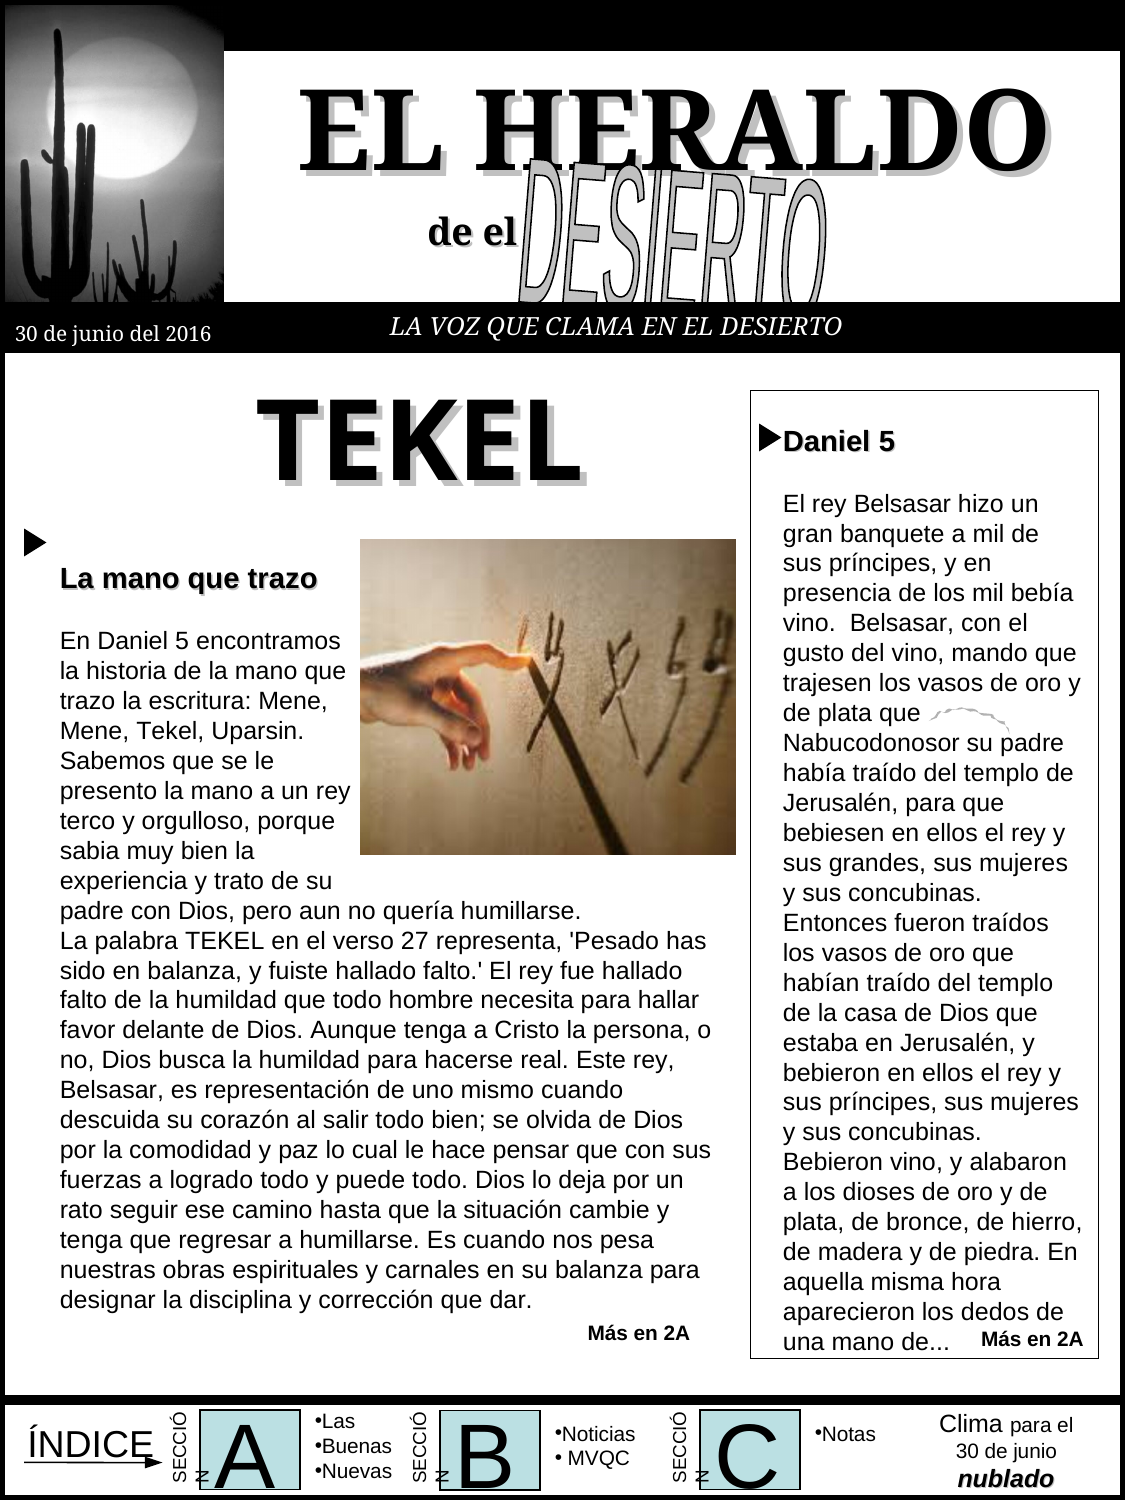

# EL HERALDO
DESIERTO
de el
LA VOZ QUE CLAMA EN EL DESIERTO
30 de junio del 2016
TEKEL
Daniel 5
El rey Belsasar hizo un gran banquete a mil de sus príncipes, y en presencia de los mil bebía vino. Belsasar, con el gusto del vino, mando que trajesen los vasos de oro y de plata que Nabucodonosor su padre había traído del templo de Jerusalén, para que bebiesen en ellos el rey y sus grandes, sus mujeres y sus concubinas. Entonces fueron traídos los vasos de oro que habían traído del templo de la casa de Dios que estaba en Jerusalén, y bebieron en ellos el rey y sus príncipes, sus mujeres y sus concubinas. Bebieron vino, y alabaron a los dioses de oro y de plata, de bronce, de hierro, de madera y de piedra. En aquella misma hora aparecieron los dedos de una mano de...
La mano que trazo
En Daniel 5 encontramos
la historia de la mano que
trazo la escritura: Mene,
Mene, Tekel, Uparsin.
Sabemos que se le
presento la mano a un rey
terco y orgulloso, porque
sabia muy bien la
experiencia y trato de su
padre con Dios, pero aun no quería humillarse.
La palabra TEKEL en el verso 27 representa, 'Pesado has sido en balanza, y fuiste hallado falto.' El rey fue hallado falto de la humildad que todo hombre necesita para hallar favor delante de Dios. Aunque tenga a Cristo la persona, o no, Dios busca la humildad para hacerse real. Este rey, Belsasar, es representación de uno mismo cuando descuida su corazón al salir todo bien; se olvida de Dios por la comodidad y paz lo cual le hace pensar que con sus fuerzas a logrado todo y puede todo. Dios lo deja por un rato seguir ese camino hasta que la situación cambie y tenga que regresar a humillarse. Es cuando nos pesa nuestras obras espirituales y carnales en su balanza para designar la disciplina y corrección que dar.
Más en 2A
Más en 2A
SECCIÓN
A
SECCIÓN
C
SECCIÓN
B
Las
Buenas
Nuevas
Clima para el
30 de junio
nublado
ÍNDICE
Noticias
 MVQC
Notas